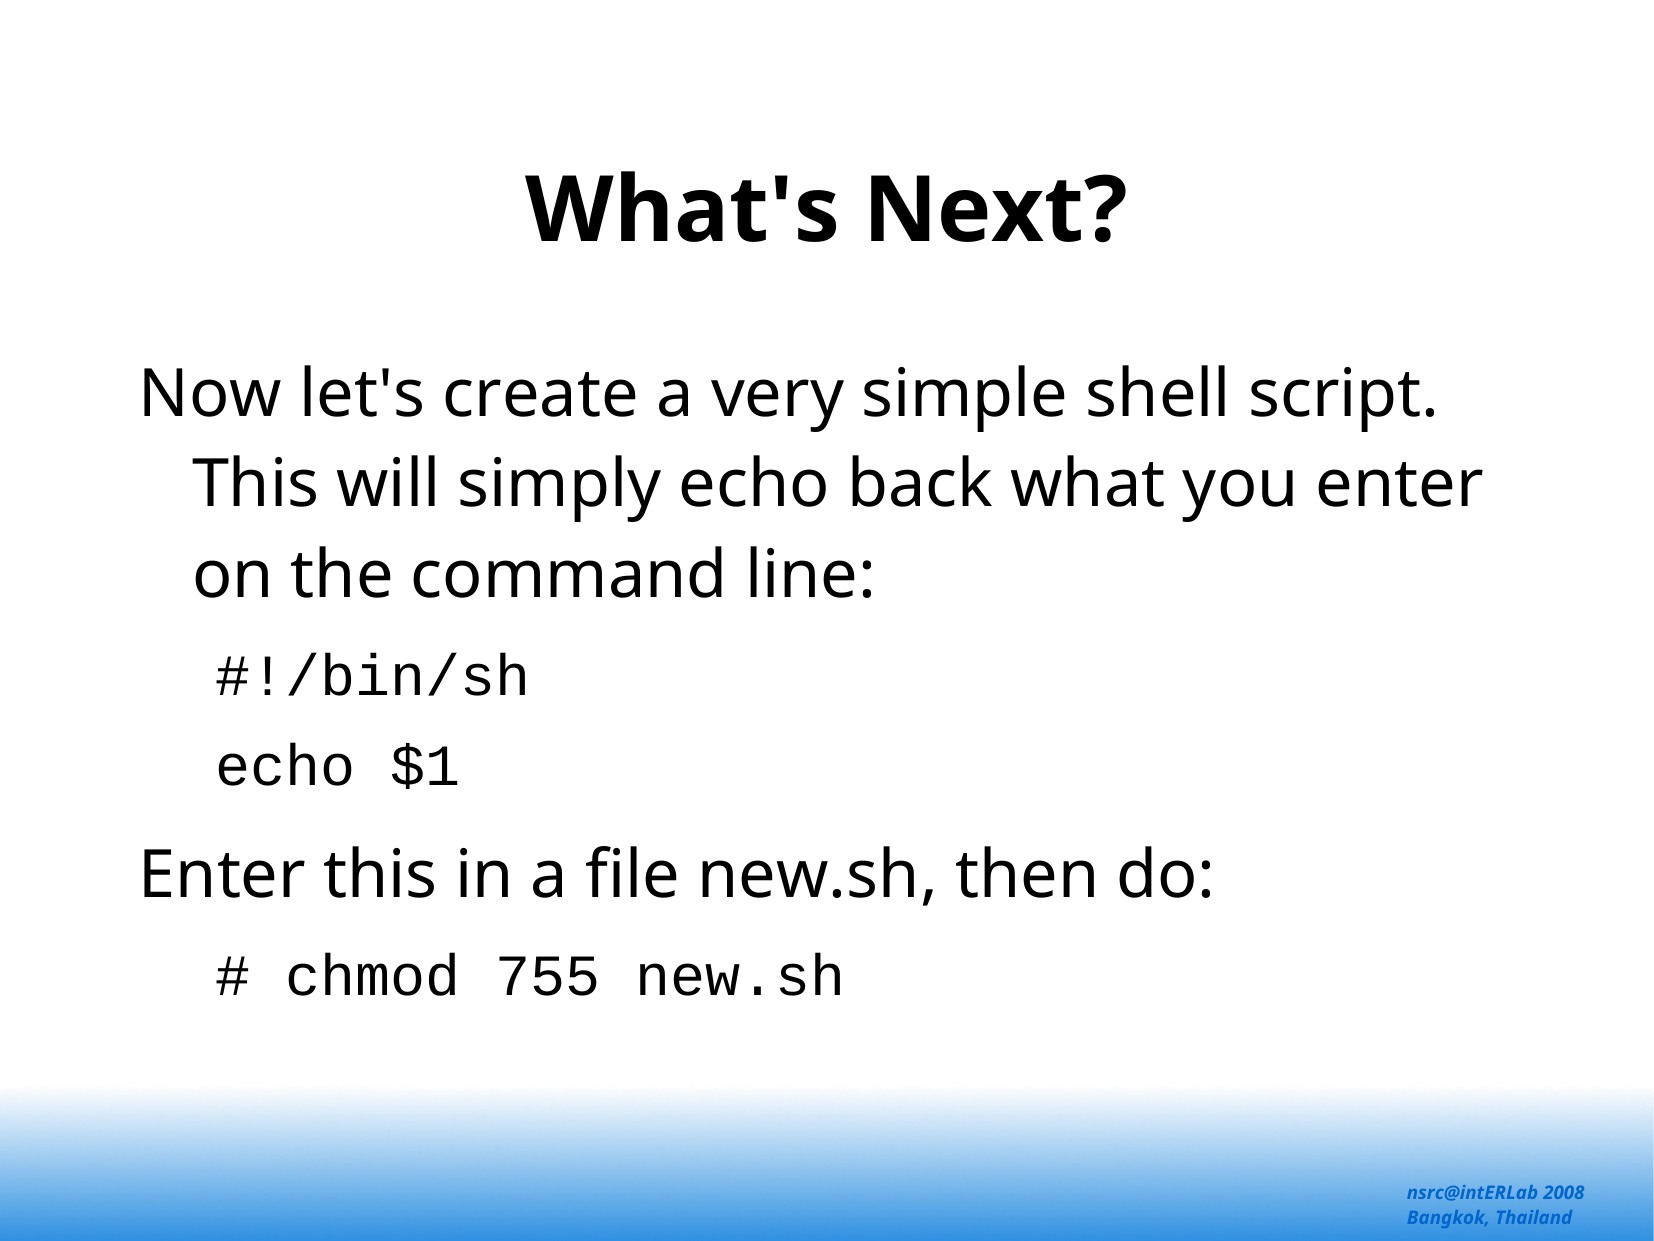

# What's Next?
Now let's create a very simple shell script. This will simply echo back what you enter on the command line:
#!/bin/sh
echo $1
Enter this in a file new.sh, then do:
# chmod 755 new.sh